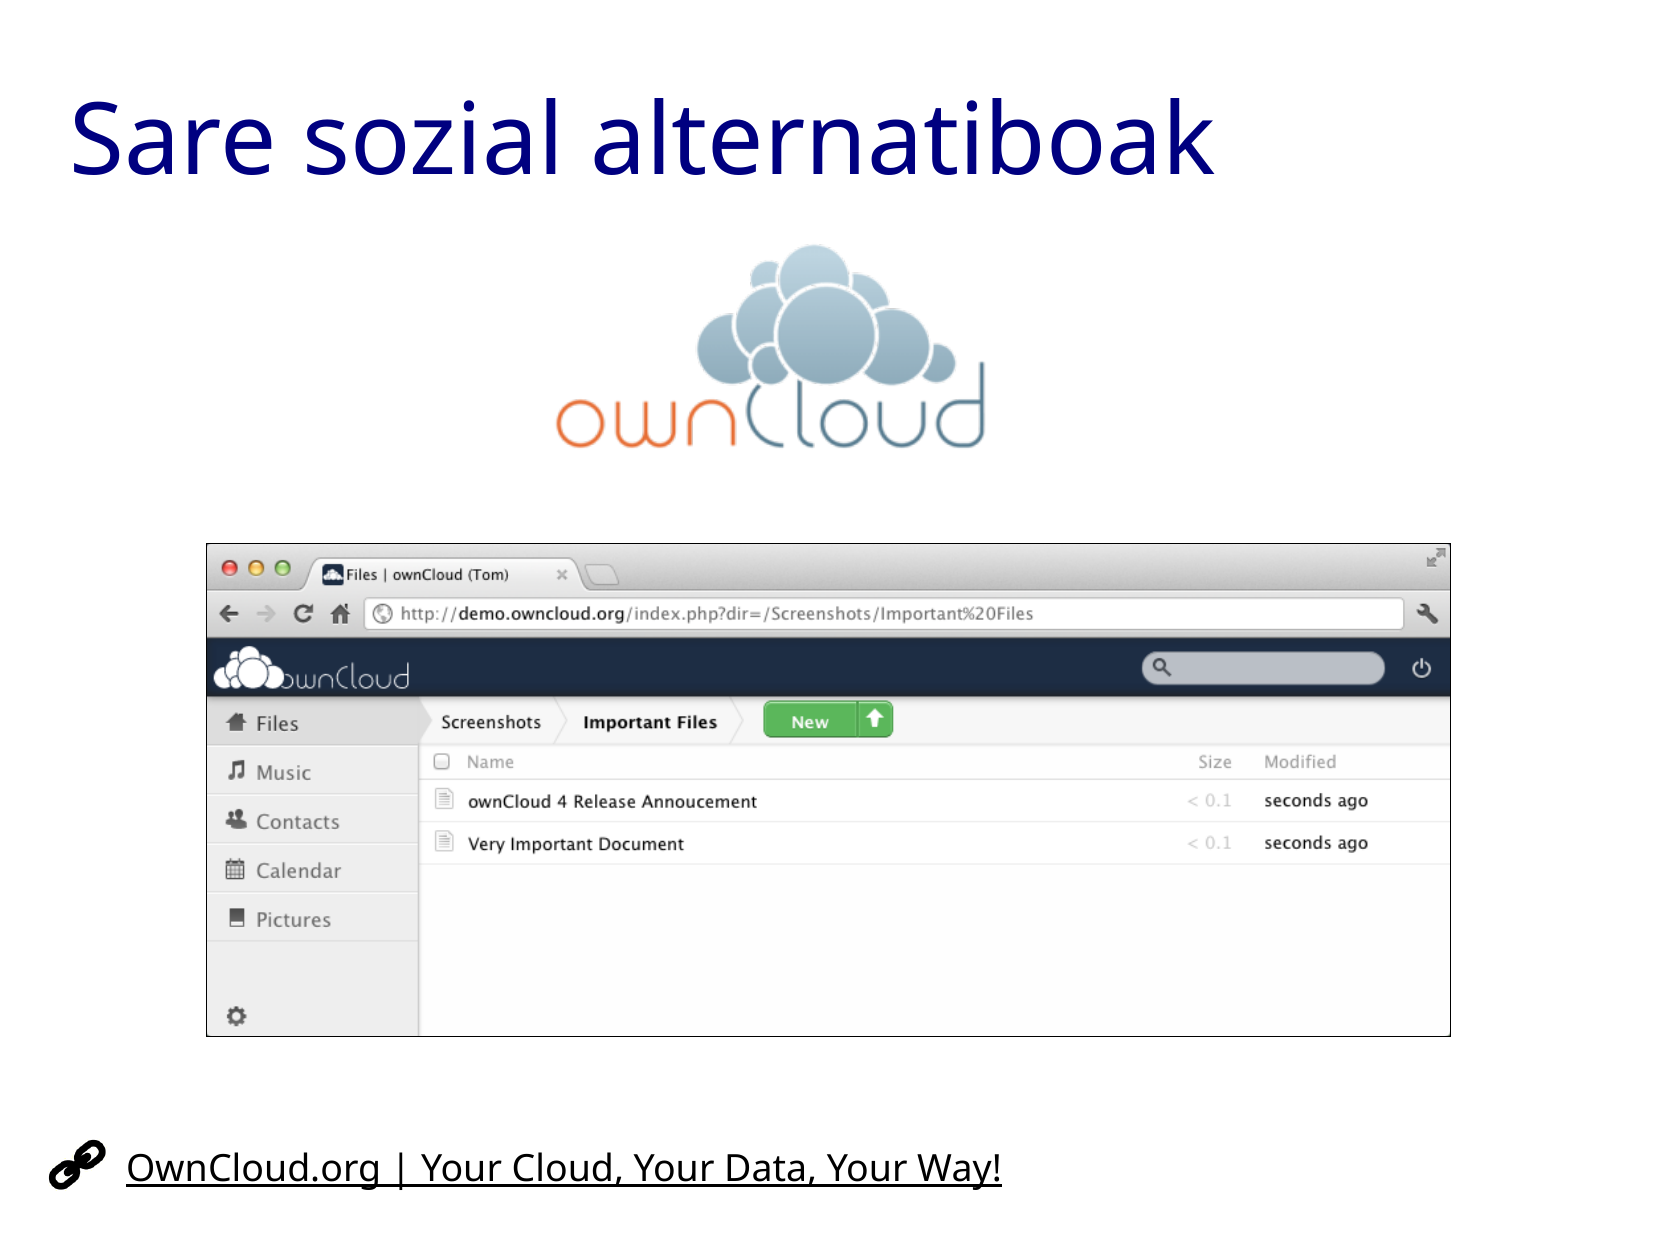

Sare sozial alternatiboak
OwnCloud.org | Your Cloud, Your Data, Your Way!